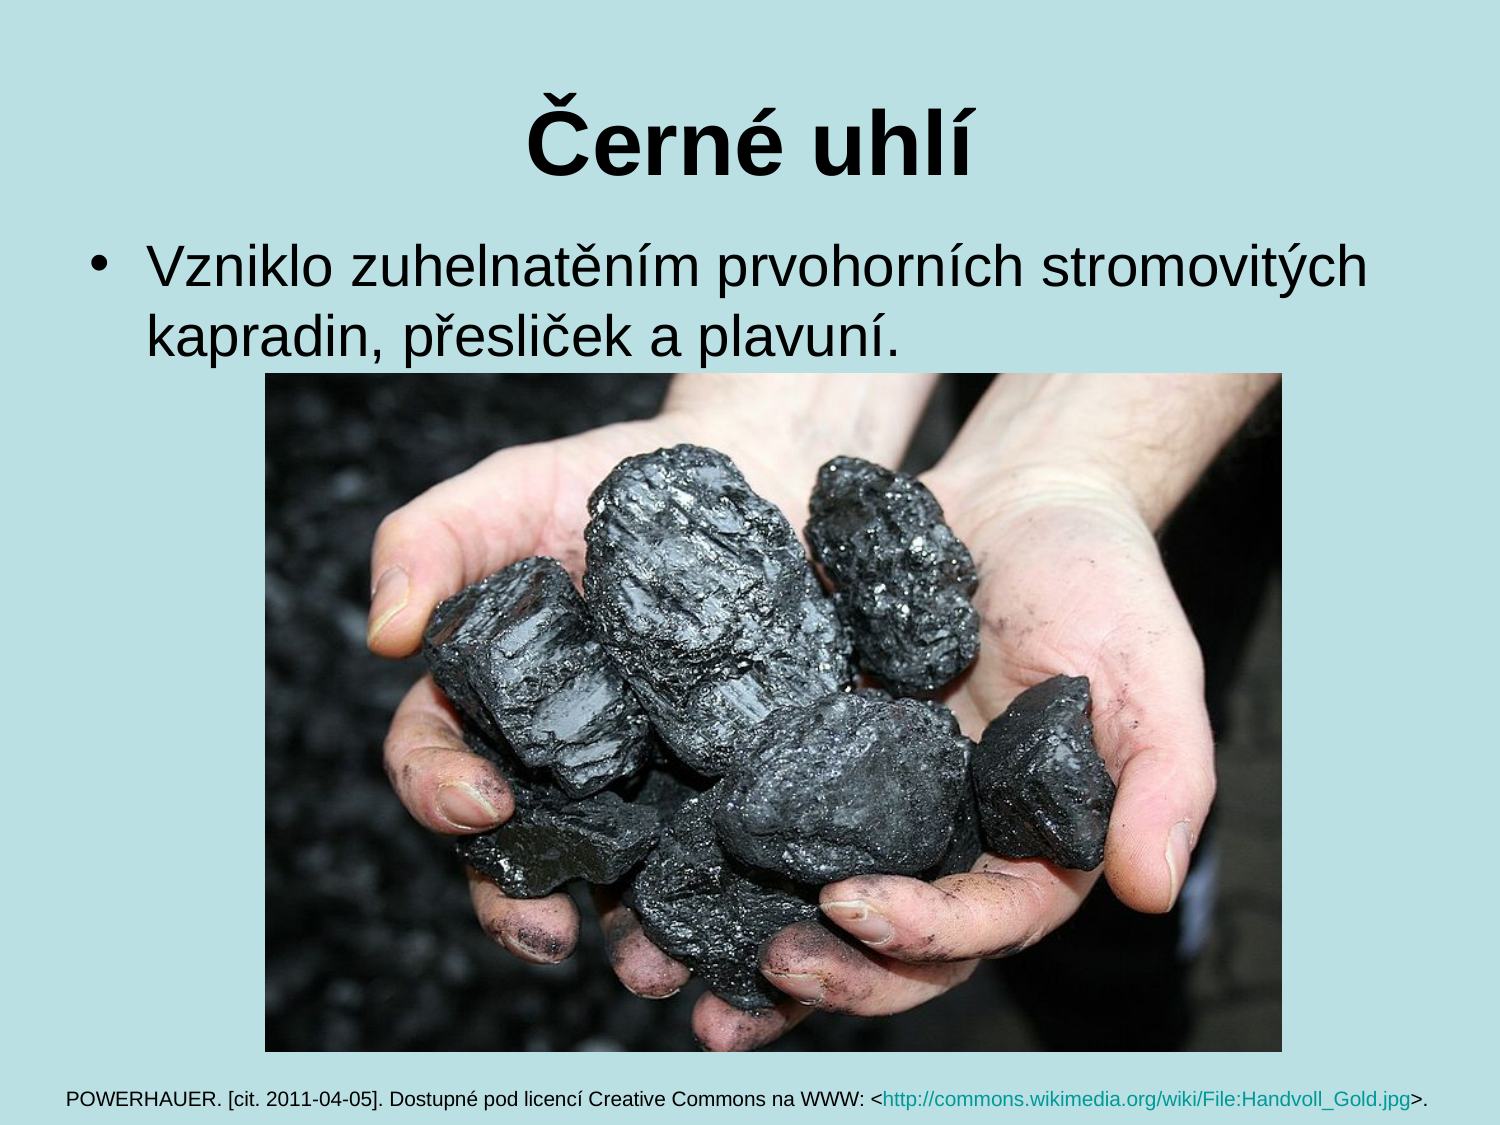

# Černé uhlí
Vzniklo zuhelnatěním prvohorních stromovitých kapradin, přesliček a plavuní.
POWERHAUER. [cit. 2011-04-05]. Dostupné pod licencí Creative Commons na WWW: <http://commons.wikimedia.org/wiki/File:Handvoll_Gold.jpg>.